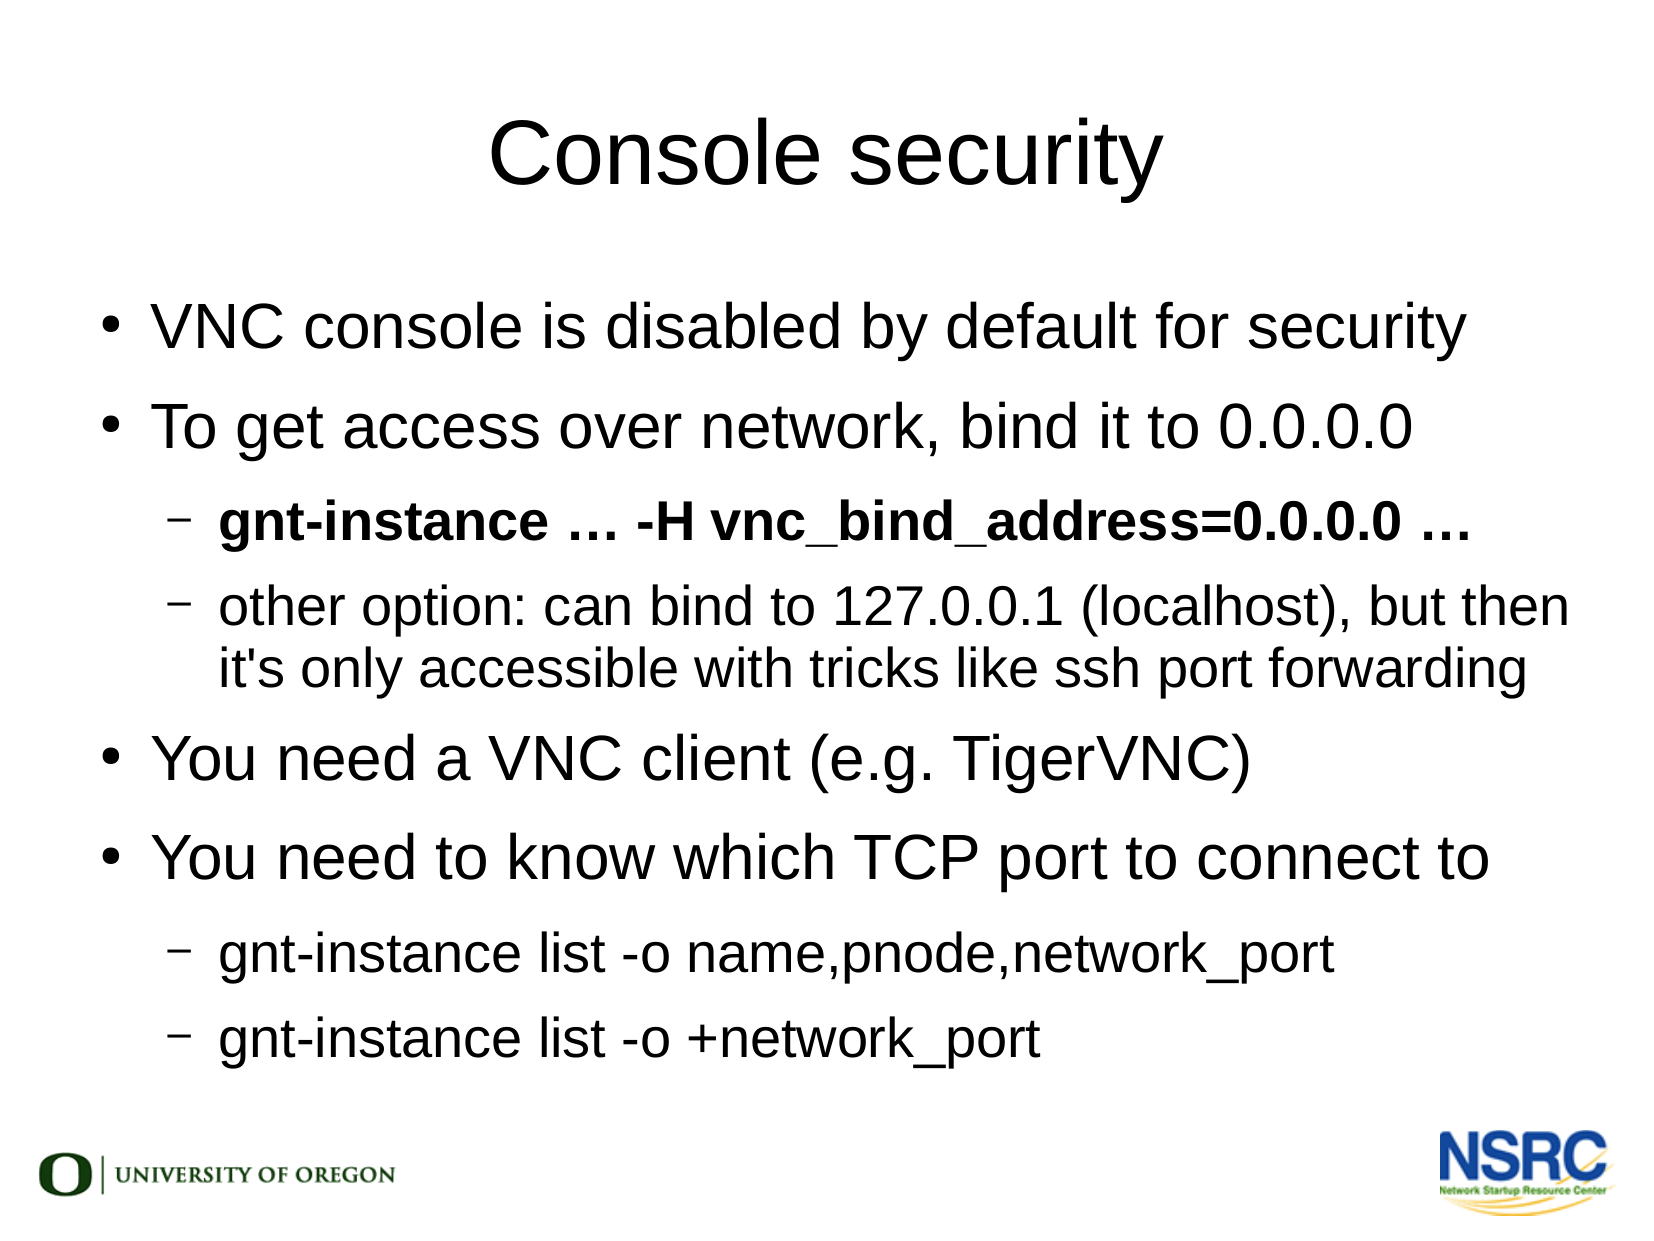

# Console security
VNC console is disabled by default for security
To get access over network, bind it to 0.0.0.0
gnt-instance … -H vnc_bind_address=0.0.0.0 …
other option: can bind to 127.0.0.1 (localhost), but then it's only accessible with tricks like ssh port forwarding
You need a VNC client (e.g. TigerVNC)
You need to know which TCP port to connect to
gnt-instance list -o name,pnode,network_port
gnt-instance list -o +network_port